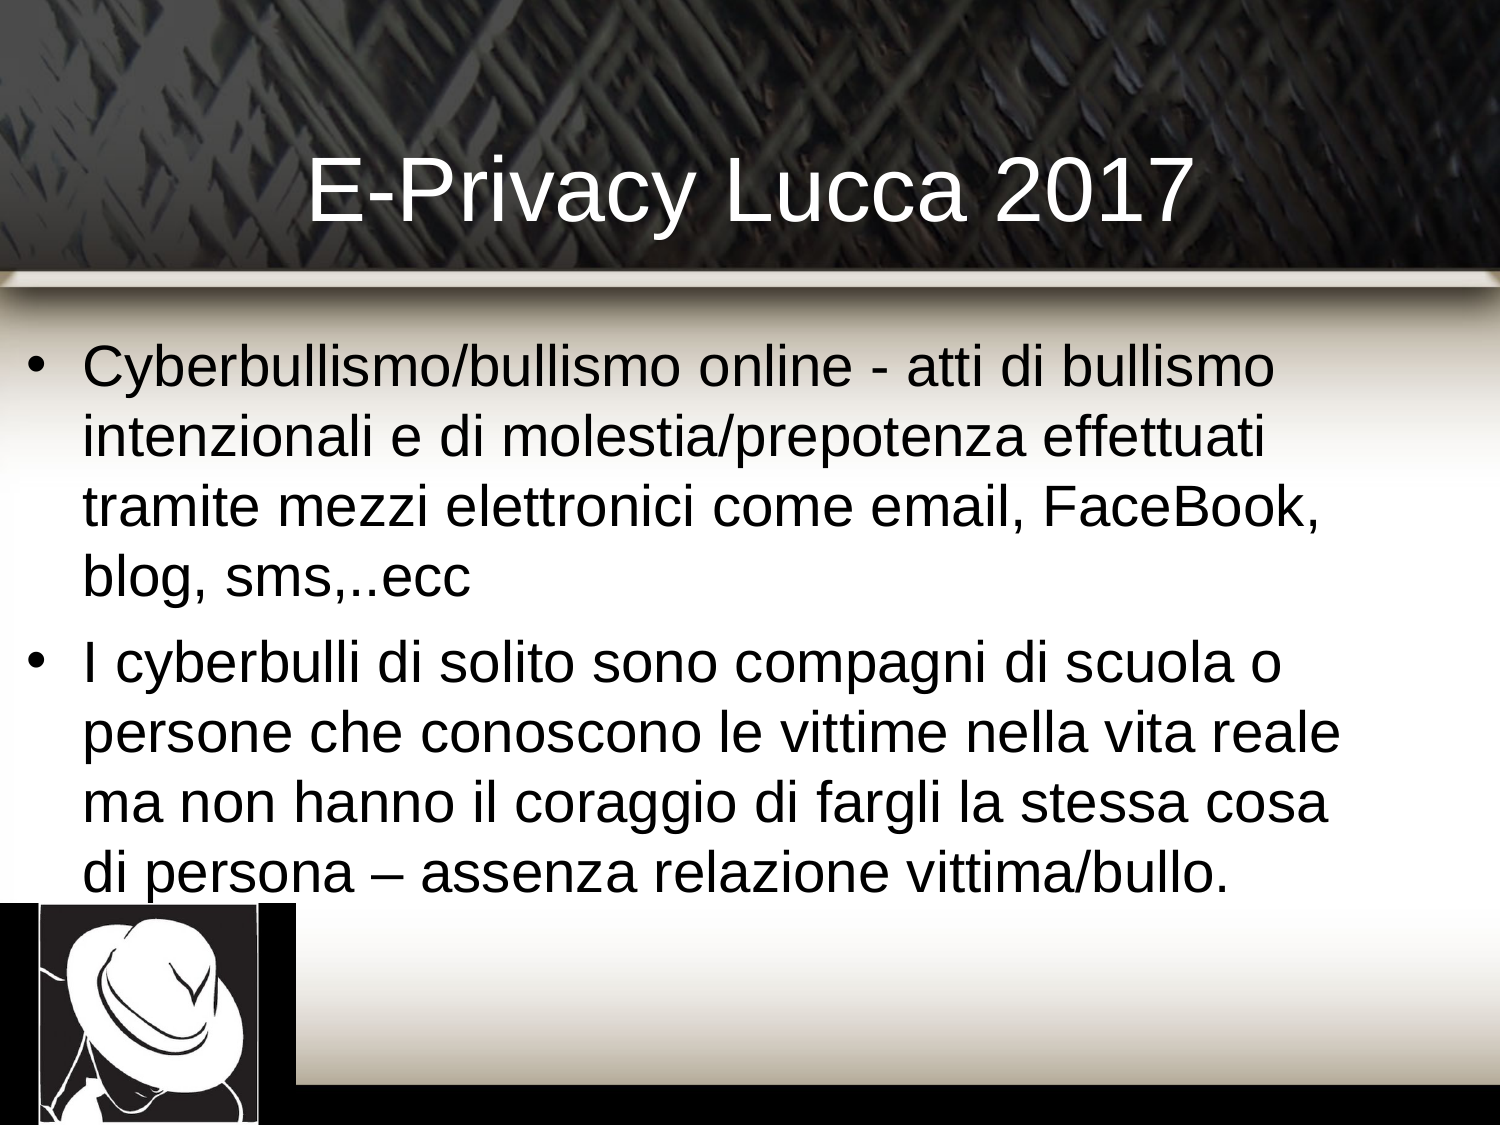

# E-Privacy Lucca 2017
Cyberbullismo/bullismo online - atti di bullismo intenzionali e di molestia/prepotenza effettuati tramite mezzi elettronici come email, FaceBook, blog, sms,..ecc
I cyberbulli di solito sono compagni di scuola o persone che conoscono le vittime nella vita reale ma non hanno il coraggio di fargli la stessa cosa di persona – assenza relazione vittima/bullo.